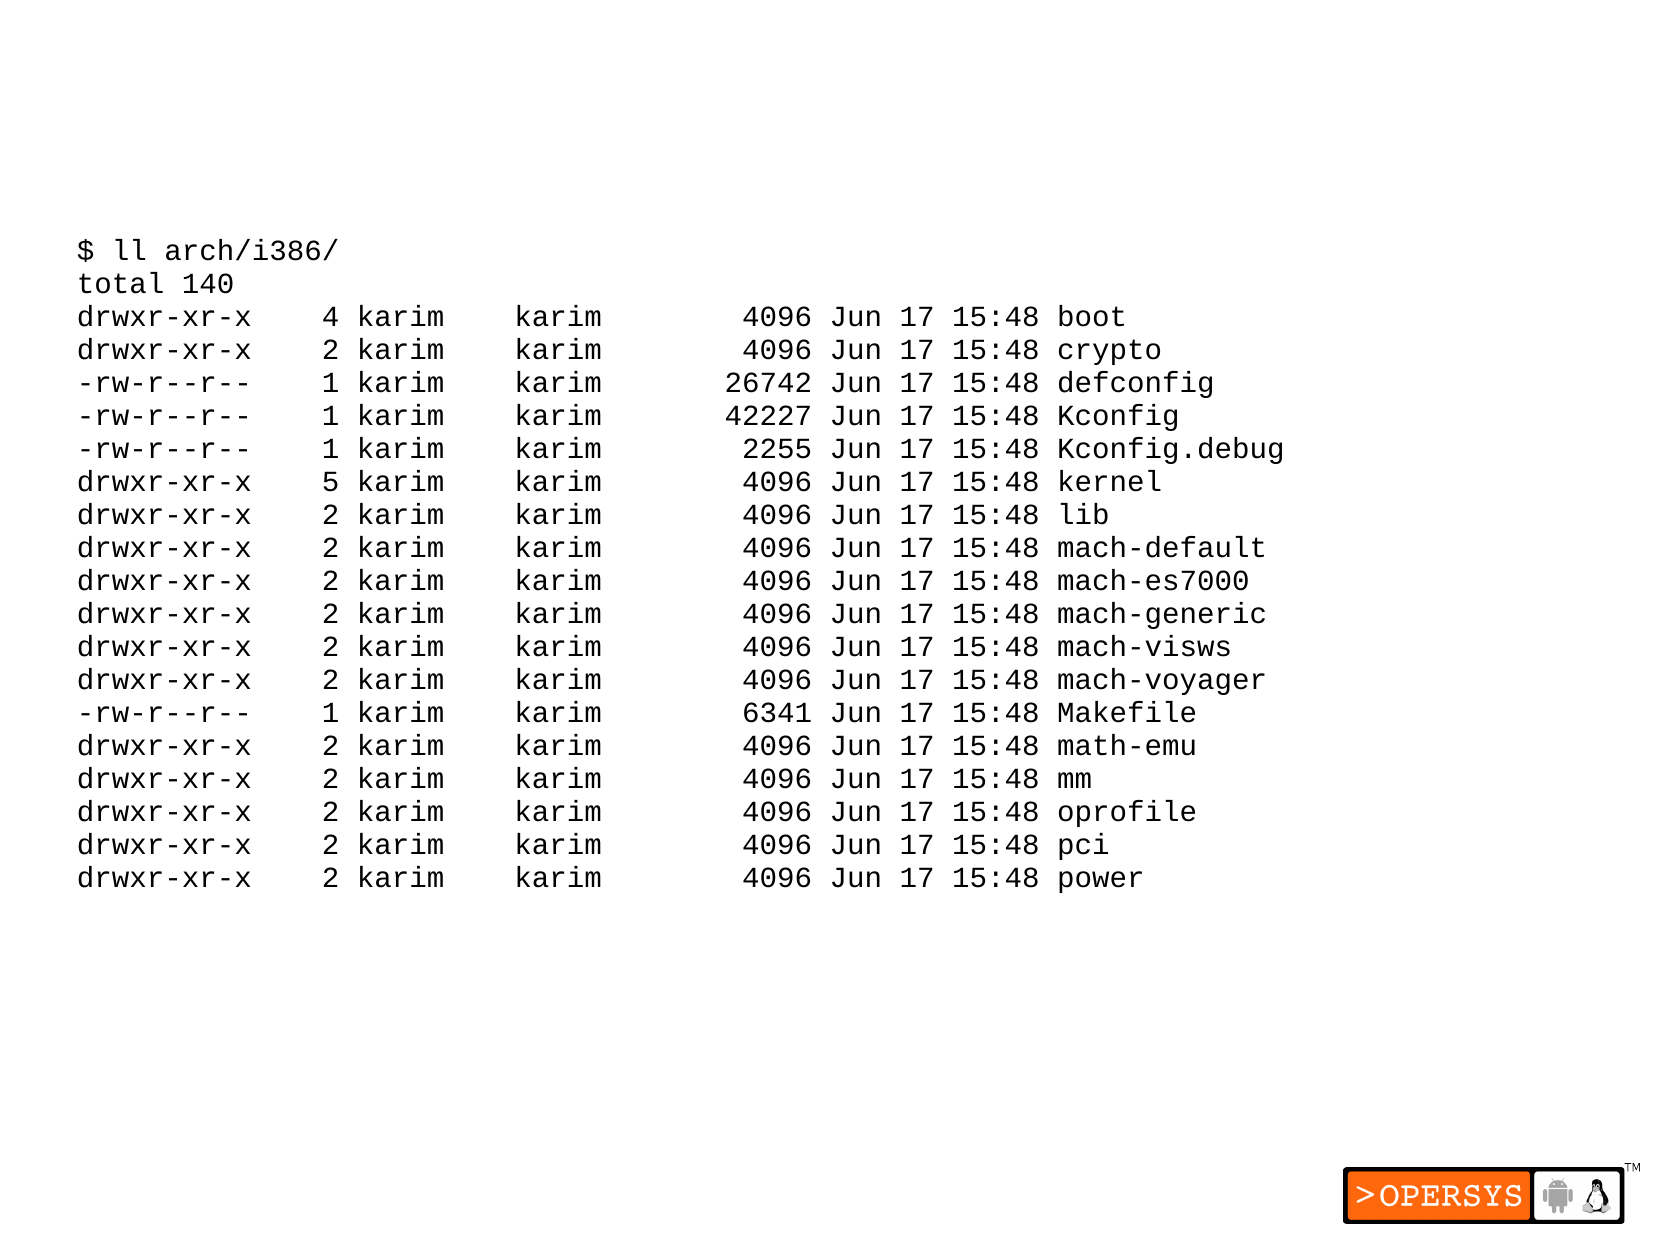

# $ ll arch/i386/
total 140
drwxr-xr-x 4 karim karim 4096 Jun 17 15:48 boot
drwxr-xr-x 2 karim karim 4096 Jun 17 15:48 crypto
-rw-r--r-- 1 karim karim 26742 Jun 17 15:48 defconfig
-rw-r--r-- 1 karim karim 42227 Jun 17 15:48 Kconfig
-rw-r--r-- 1 karim karim 2255 Jun 17 15:48 Kconfig.debug
drwxr-xr-x 5 karim karim 4096 Jun 17 15:48 kernel
drwxr-xr-x 2 karim karim 4096 Jun 17 15:48 lib
drwxr-xr-x 2 karim karim 4096 Jun 17 15:48 mach-default
drwxr-xr-x 2 karim karim 4096 Jun 17 15:48 mach-es7000
drwxr-xr-x 2 karim karim 4096 Jun 17 15:48 mach-generic
drwxr-xr-x 2 karim karim 4096 Jun 17 15:48 mach-visws
drwxr-xr-x 2 karim karim 4096 Jun 17 15:48 mach-voyager
-rw-r--r-- 1 karim karim 6341 Jun 17 15:48 Makefile
drwxr-xr-x 2 karim karim 4096 Jun 17 15:48 math-emu
drwxr-xr-x 2 karim karim 4096 Jun 17 15:48 mm
drwxr-xr-x 2 karim karim 4096 Jun 17 15:48 oprofile
drwxr-xr-x 2 karim karim 4096 Jun 17 15:48 pci
drwxr-xr-x 2 karim karim 4096 Jun 17 15:48 power